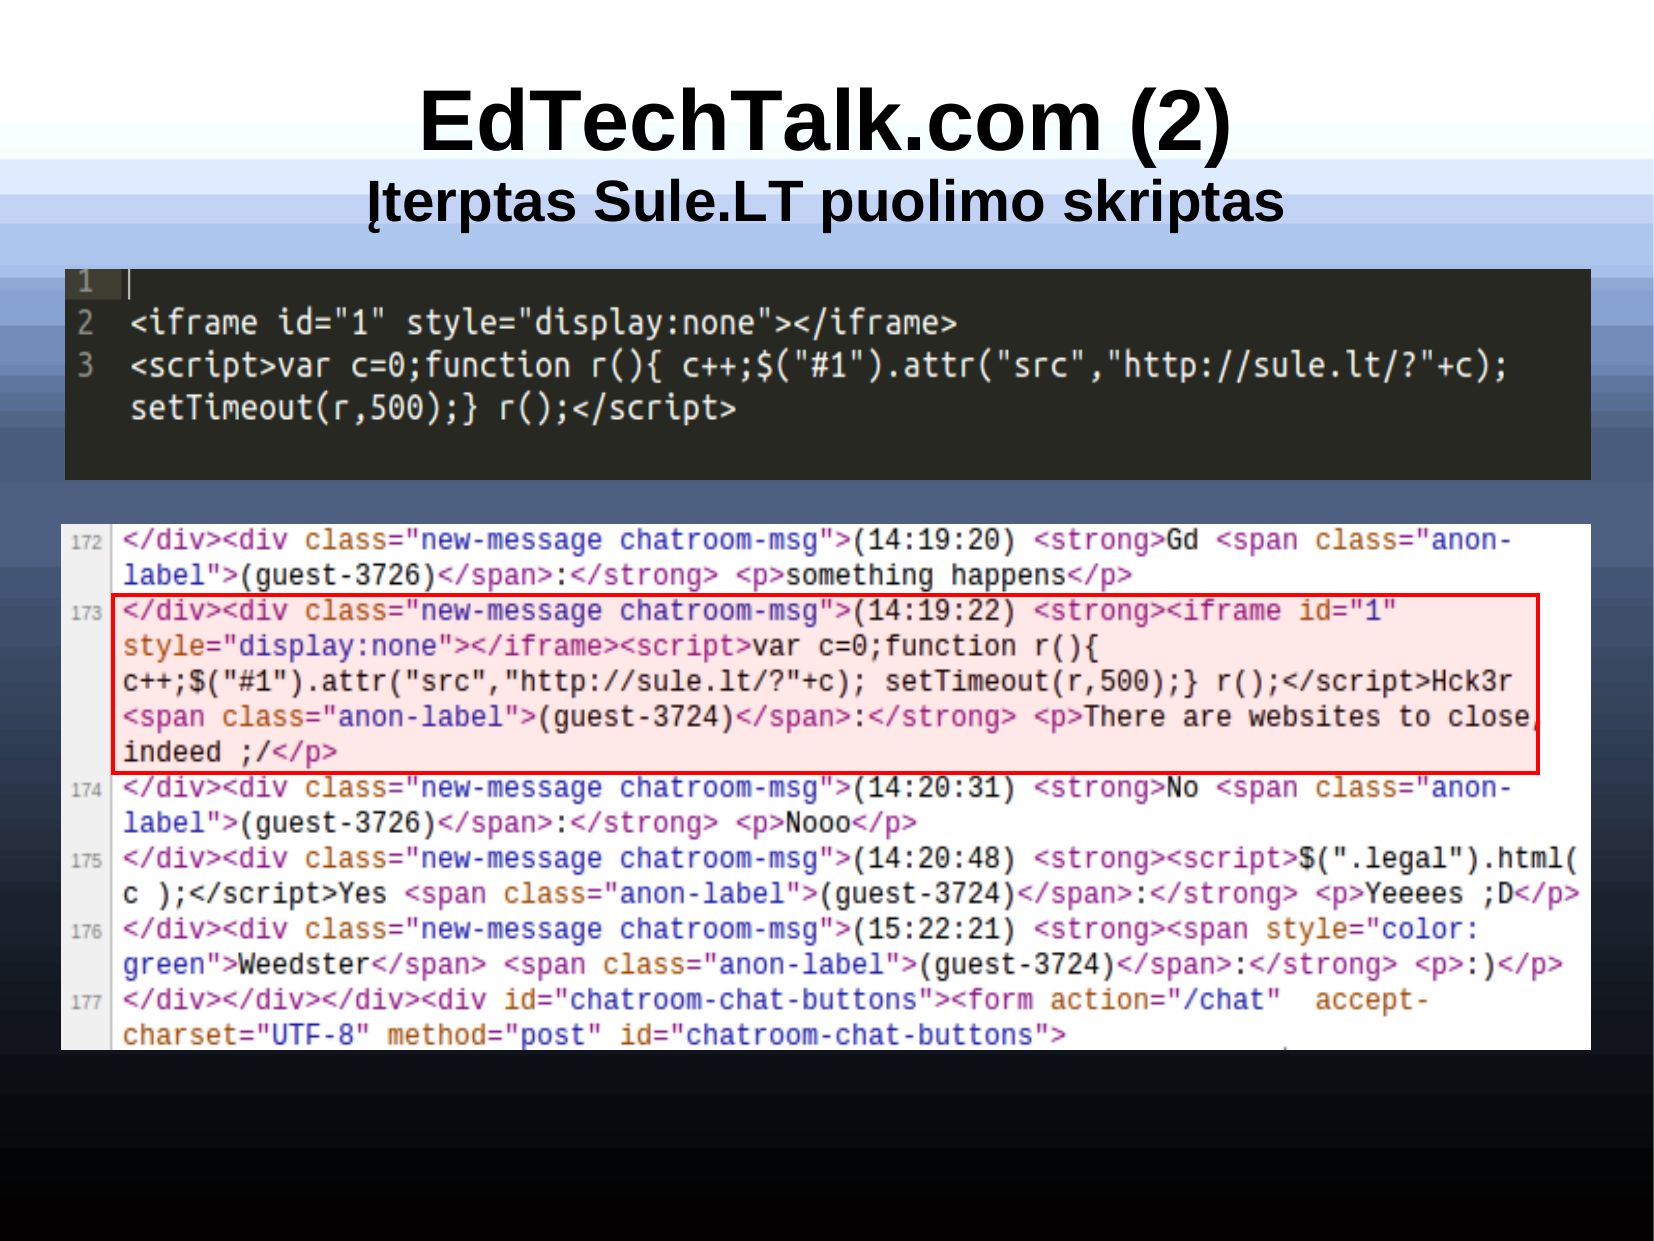

# EdTechTalk.com (2) Įterptas Sule.LT puolimo skriptas